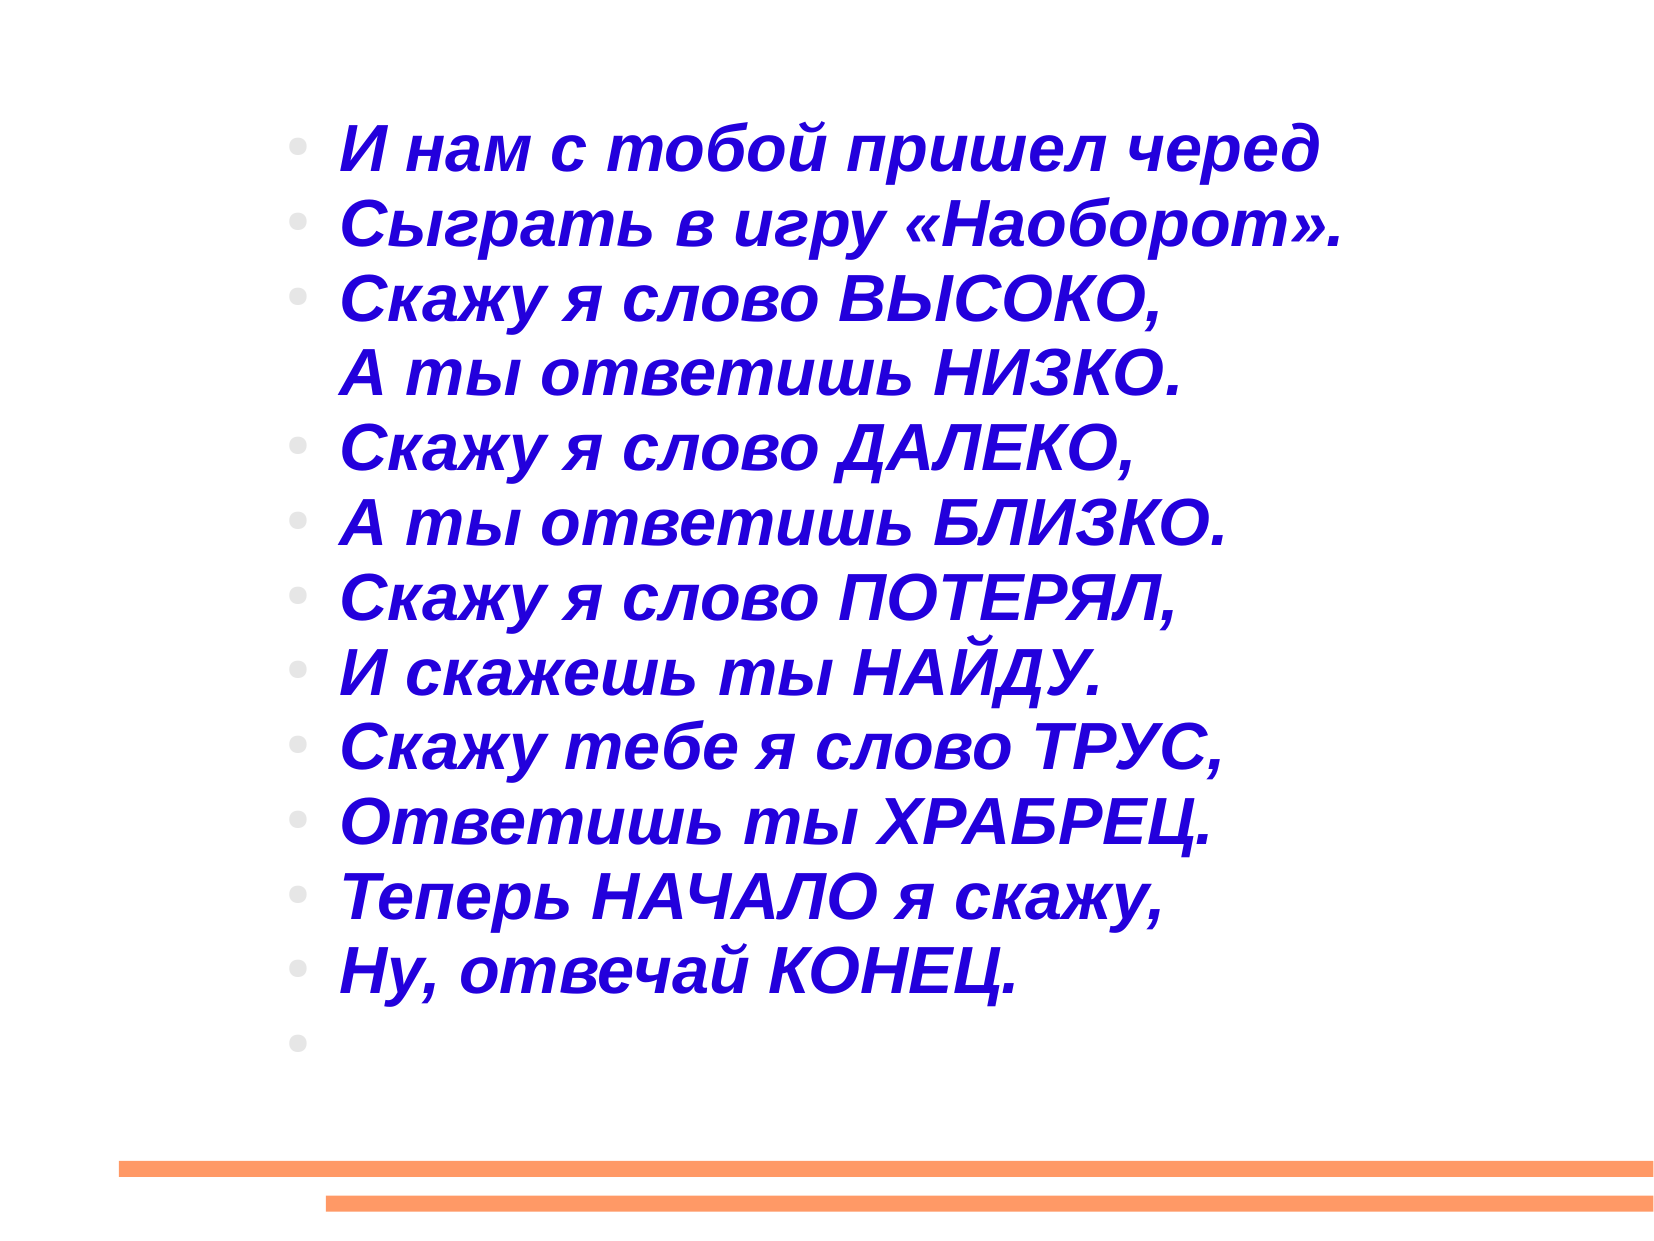

И нам с тобой пришел черед
Сыграть в игру «Наоборот».
Скажу я слово ВЫСОКО,
А ты ответишь НИЗКО.
Скажу я слово ДАЛЕКО,
А ты ответишь БЛИЗКО.
Скажу я слово ПОТЕРЯЛ,
И скажешь ты НАЙДУ.
Скажу тебе я слово ТРУС,
Ответишь ты ХРАБРЕЦ.
Теперь НАЧАЛО я скажу,
Ну, отвечай КОНЕЦ.